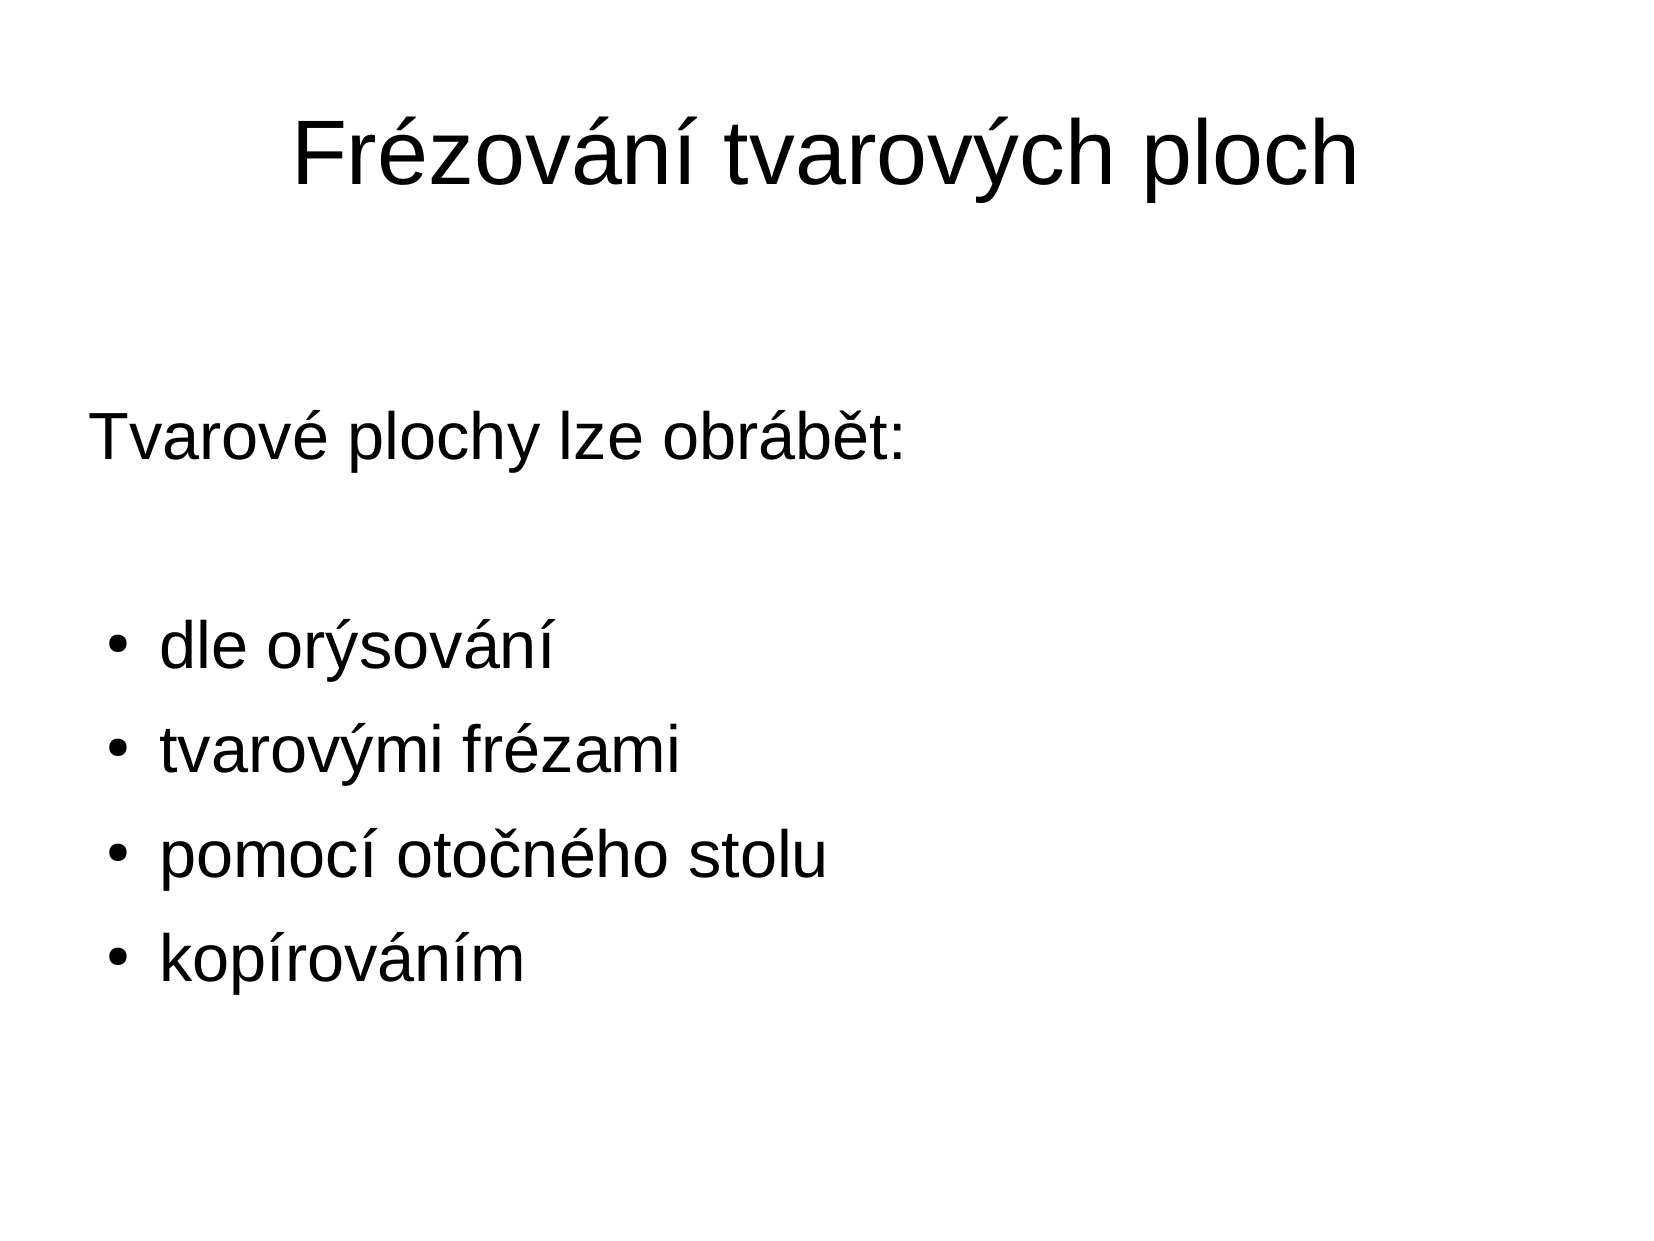

# Frézování tvarových ploch
Tvarové plochy lze obrábět:
dle orýsování
tvarovými frézami
pomocí otočného stolu
kopírováním